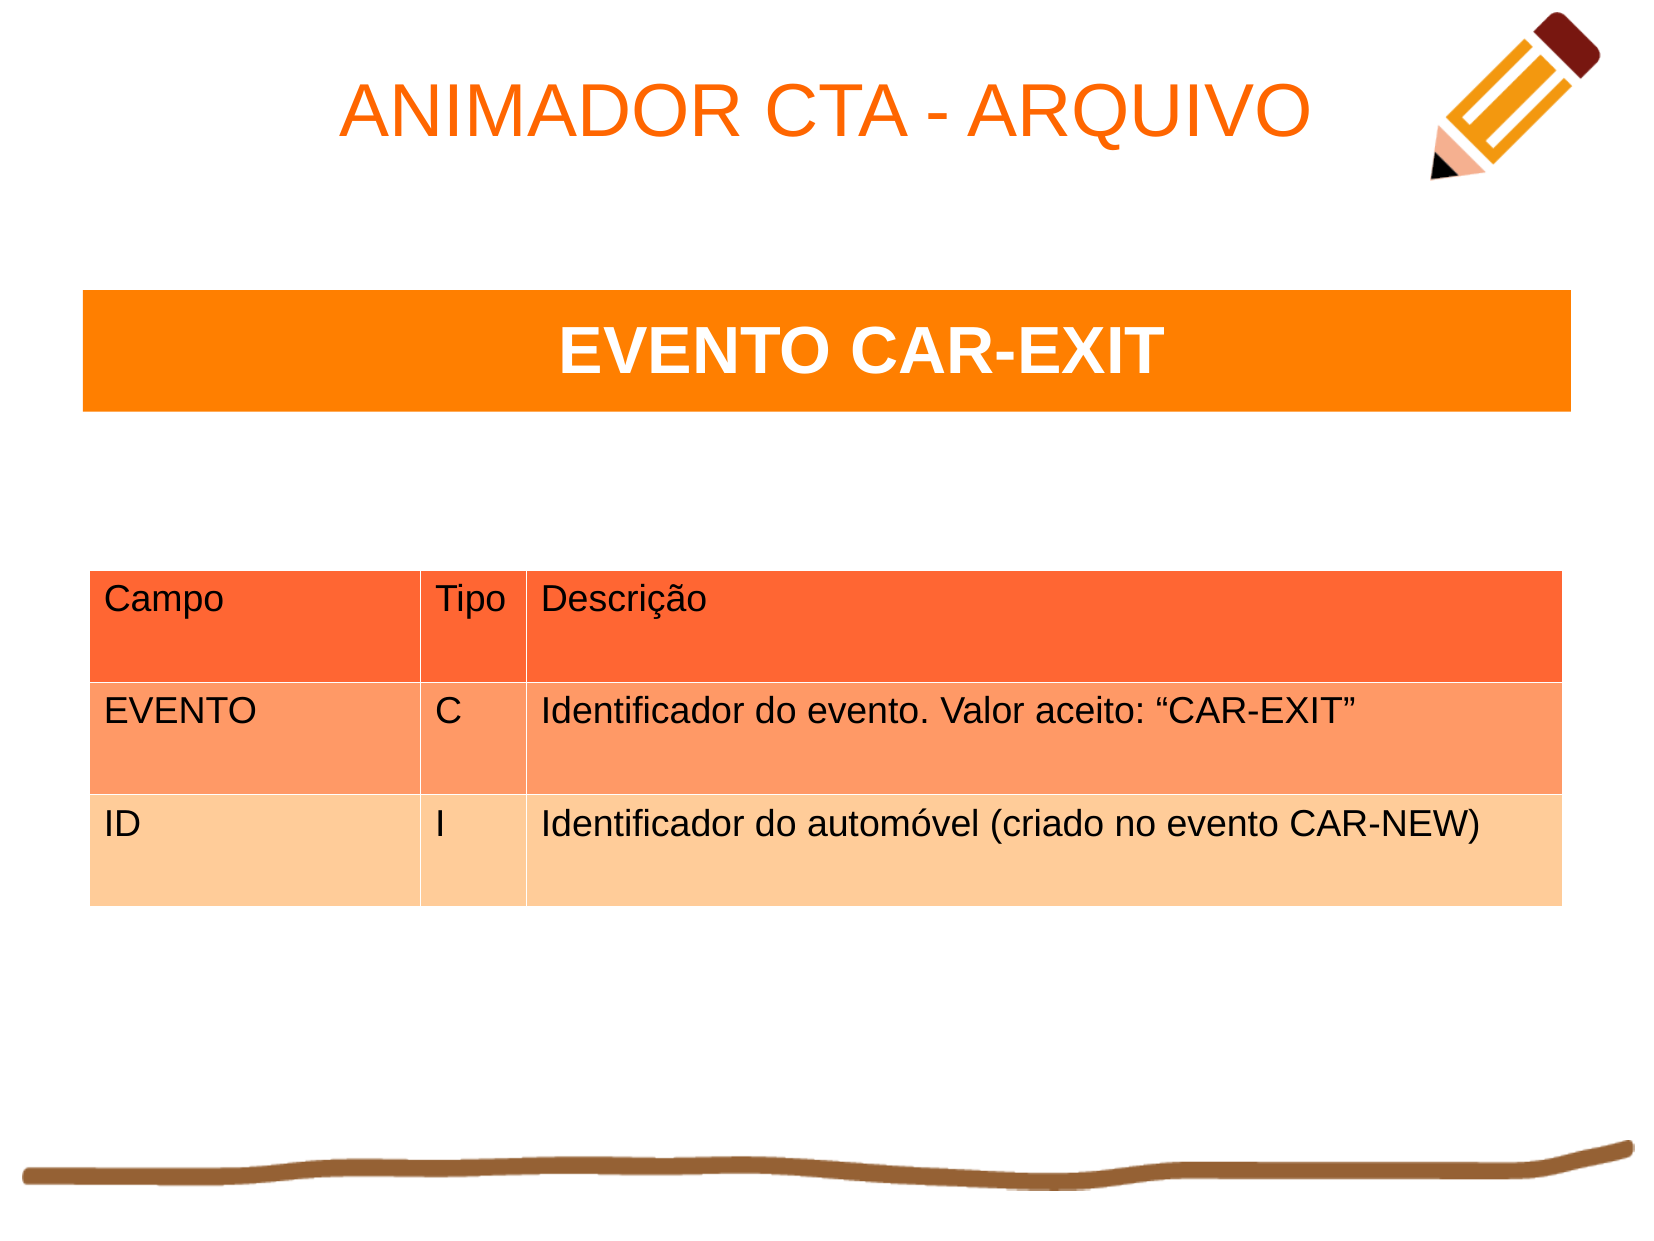

# ANIMADOR CTA - ARQUIVO
EVENTO CAR-EXIT
| Campo | Tipo | Descrição |
| --- | --- | --- |
| EVENTO | C | Identificador do evento. Valor aceito: “CAR-EXIT” |
| ID | I | Identificador do automóvel (criado no evento CAR-NEW) |